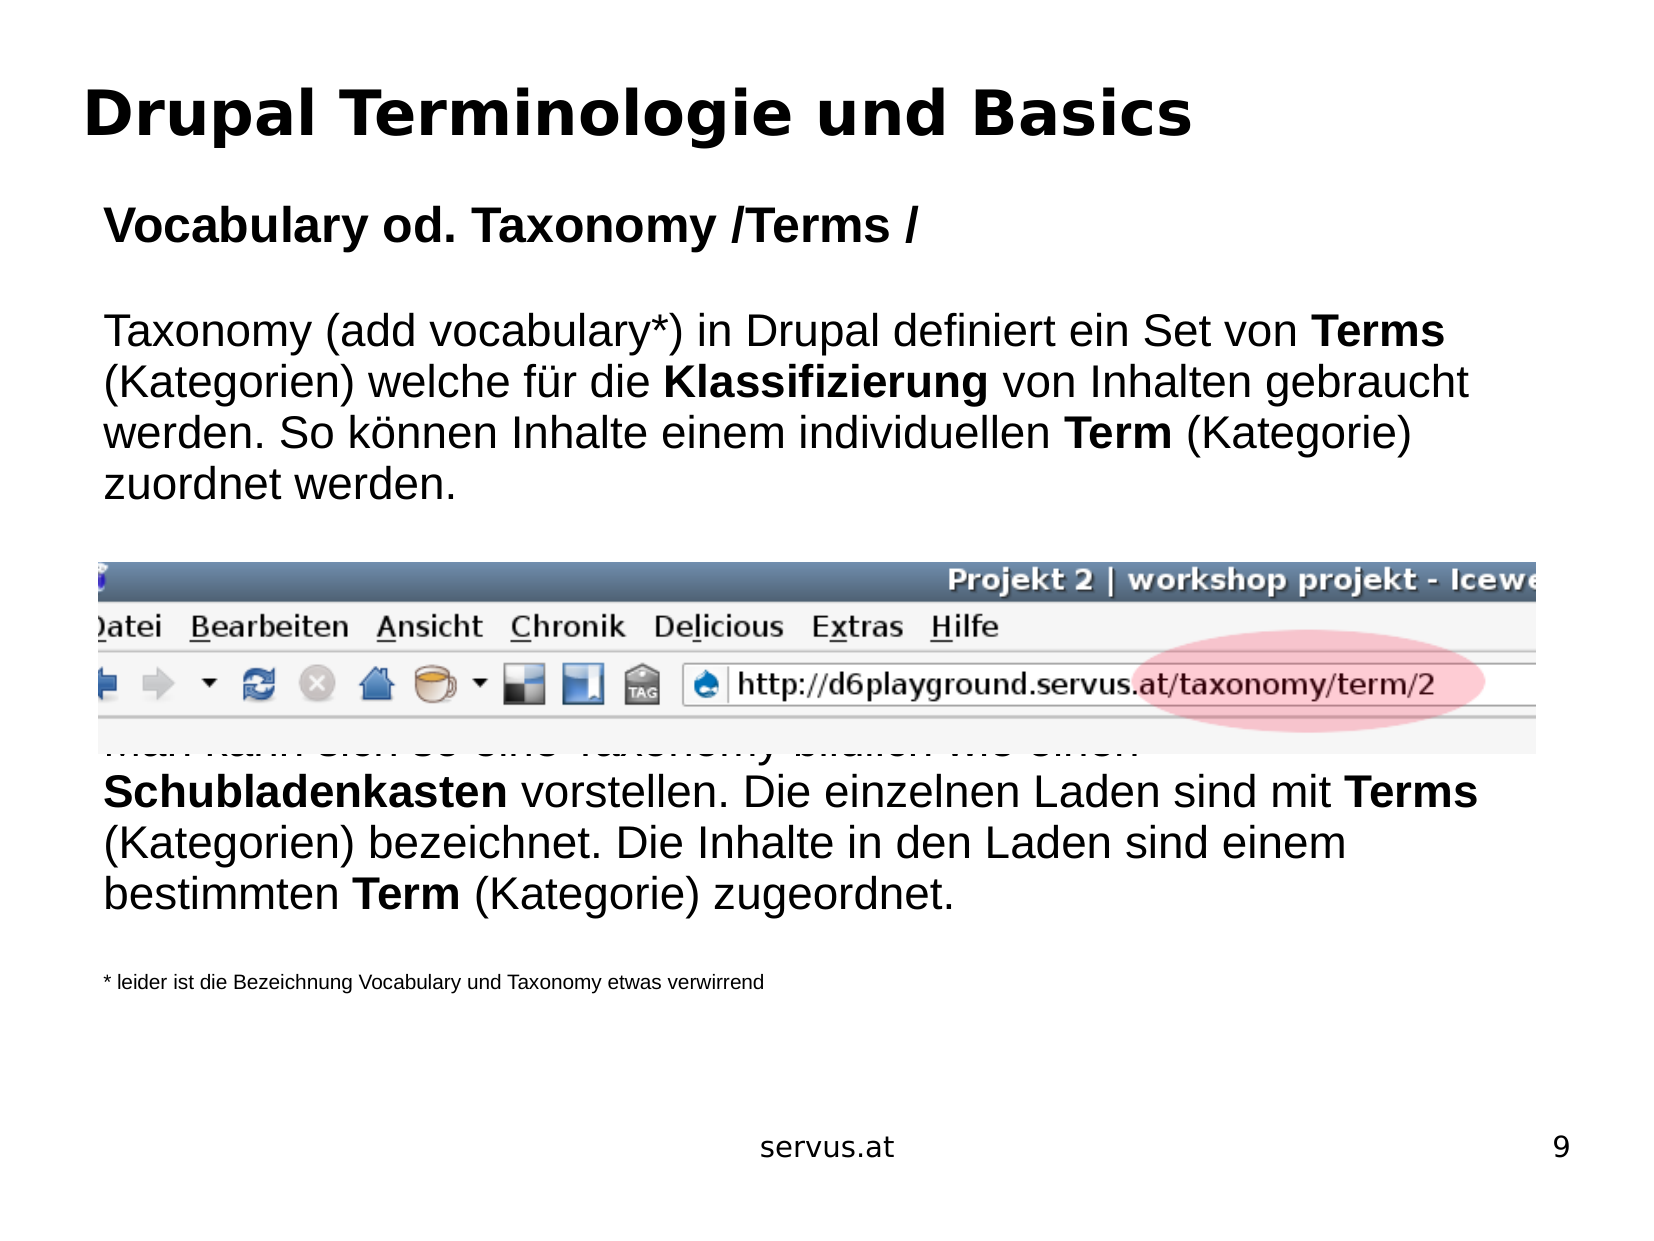

# Drupal Terminologie und Basics
Vocabulary od. Taxonomy /Terms /
Taxonomy (add vocabulary*) in Drupal definiert ein Set von Terms (Kategorien) welche für die Klassifizierung von Inhalten gebraucht werden. So können Inhalte einem individuellen Term (Kategorie) zuordnet werden.
Man kann sich so eine Taxonomy bildlich wie einen Schubladenkasten vorstellen. Die einzelnen Laden sind mit Terms (Kategorien) bezeichnet. Die Inhalte in den Laden sind einem bestimmten Term (Kategorie) zugeordnet.
* leider ist die Bezeichnung Vocabulary und Taxonomy etwas verwirrend
servus.at
9